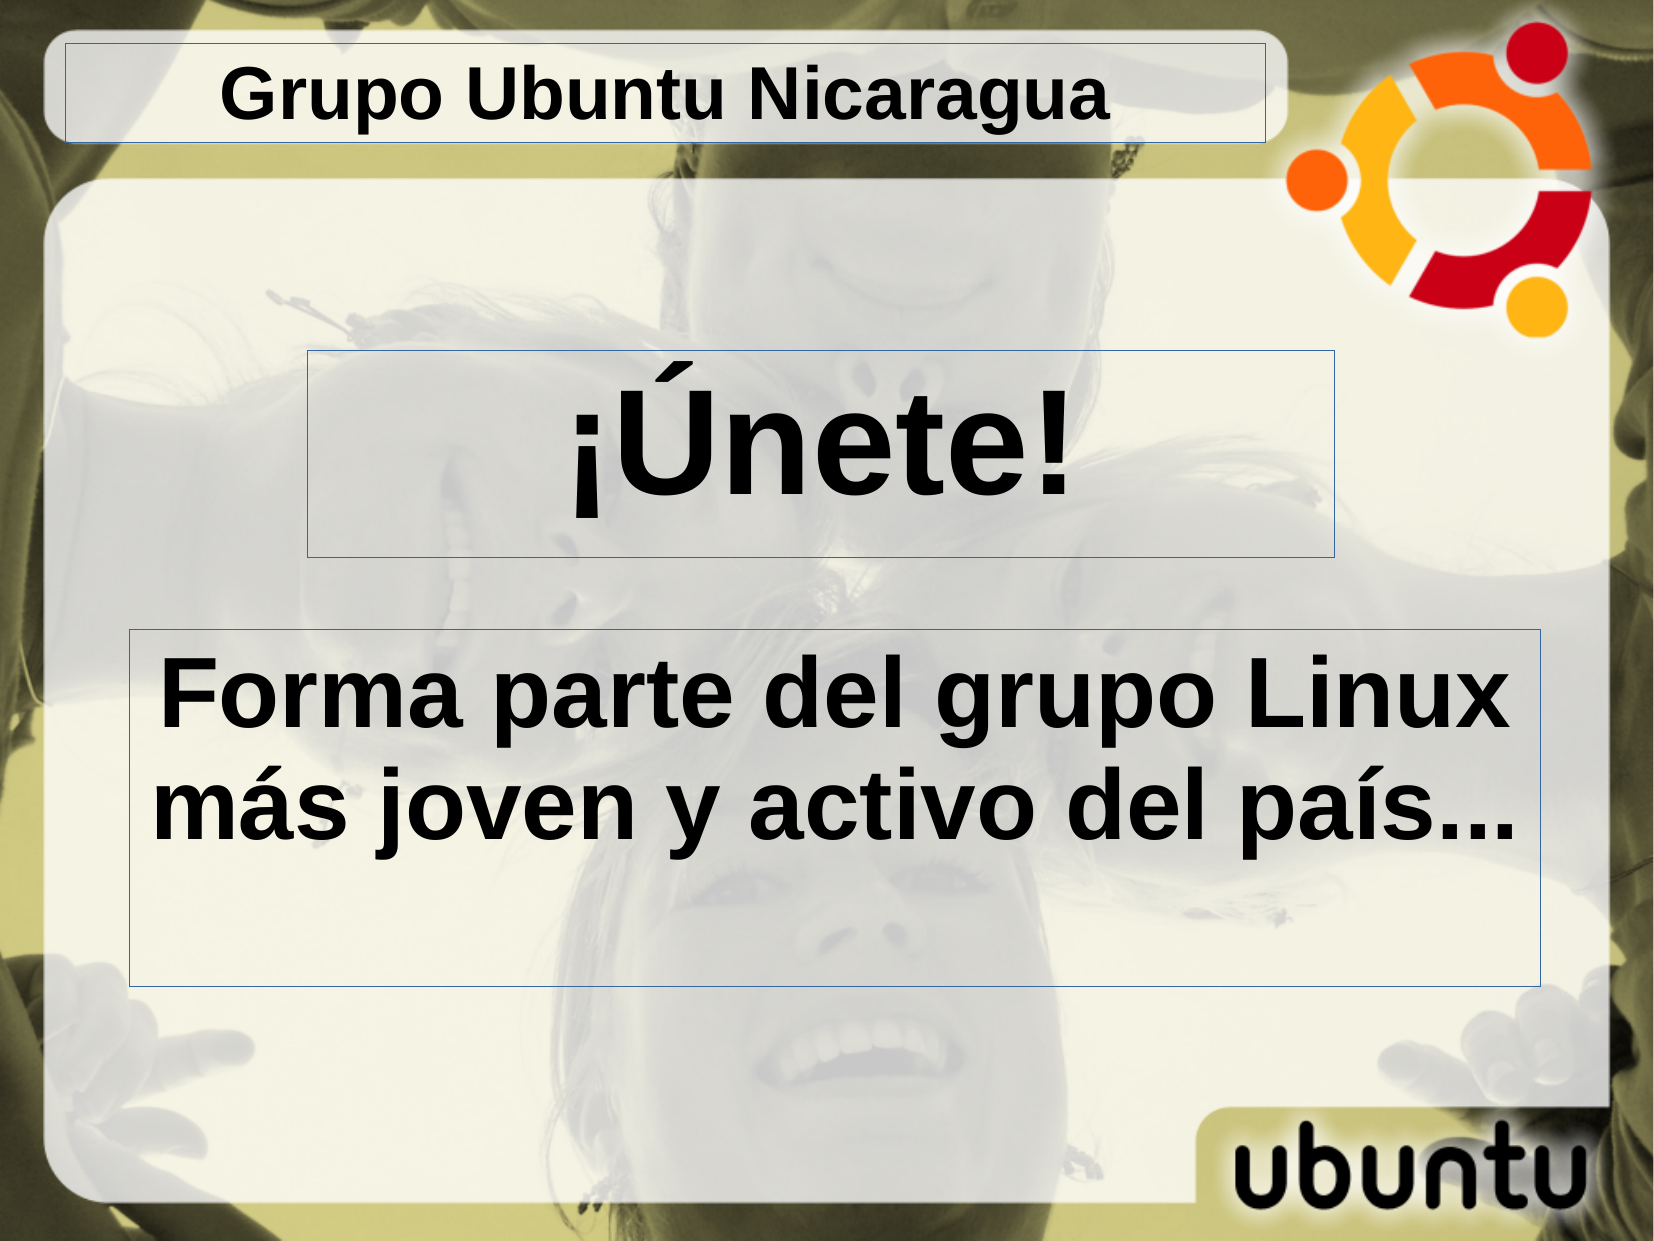

Grupo Ubuntu Nicaragua
¡Únete!
Forma parte del grupo Linux más joven y activo del país...